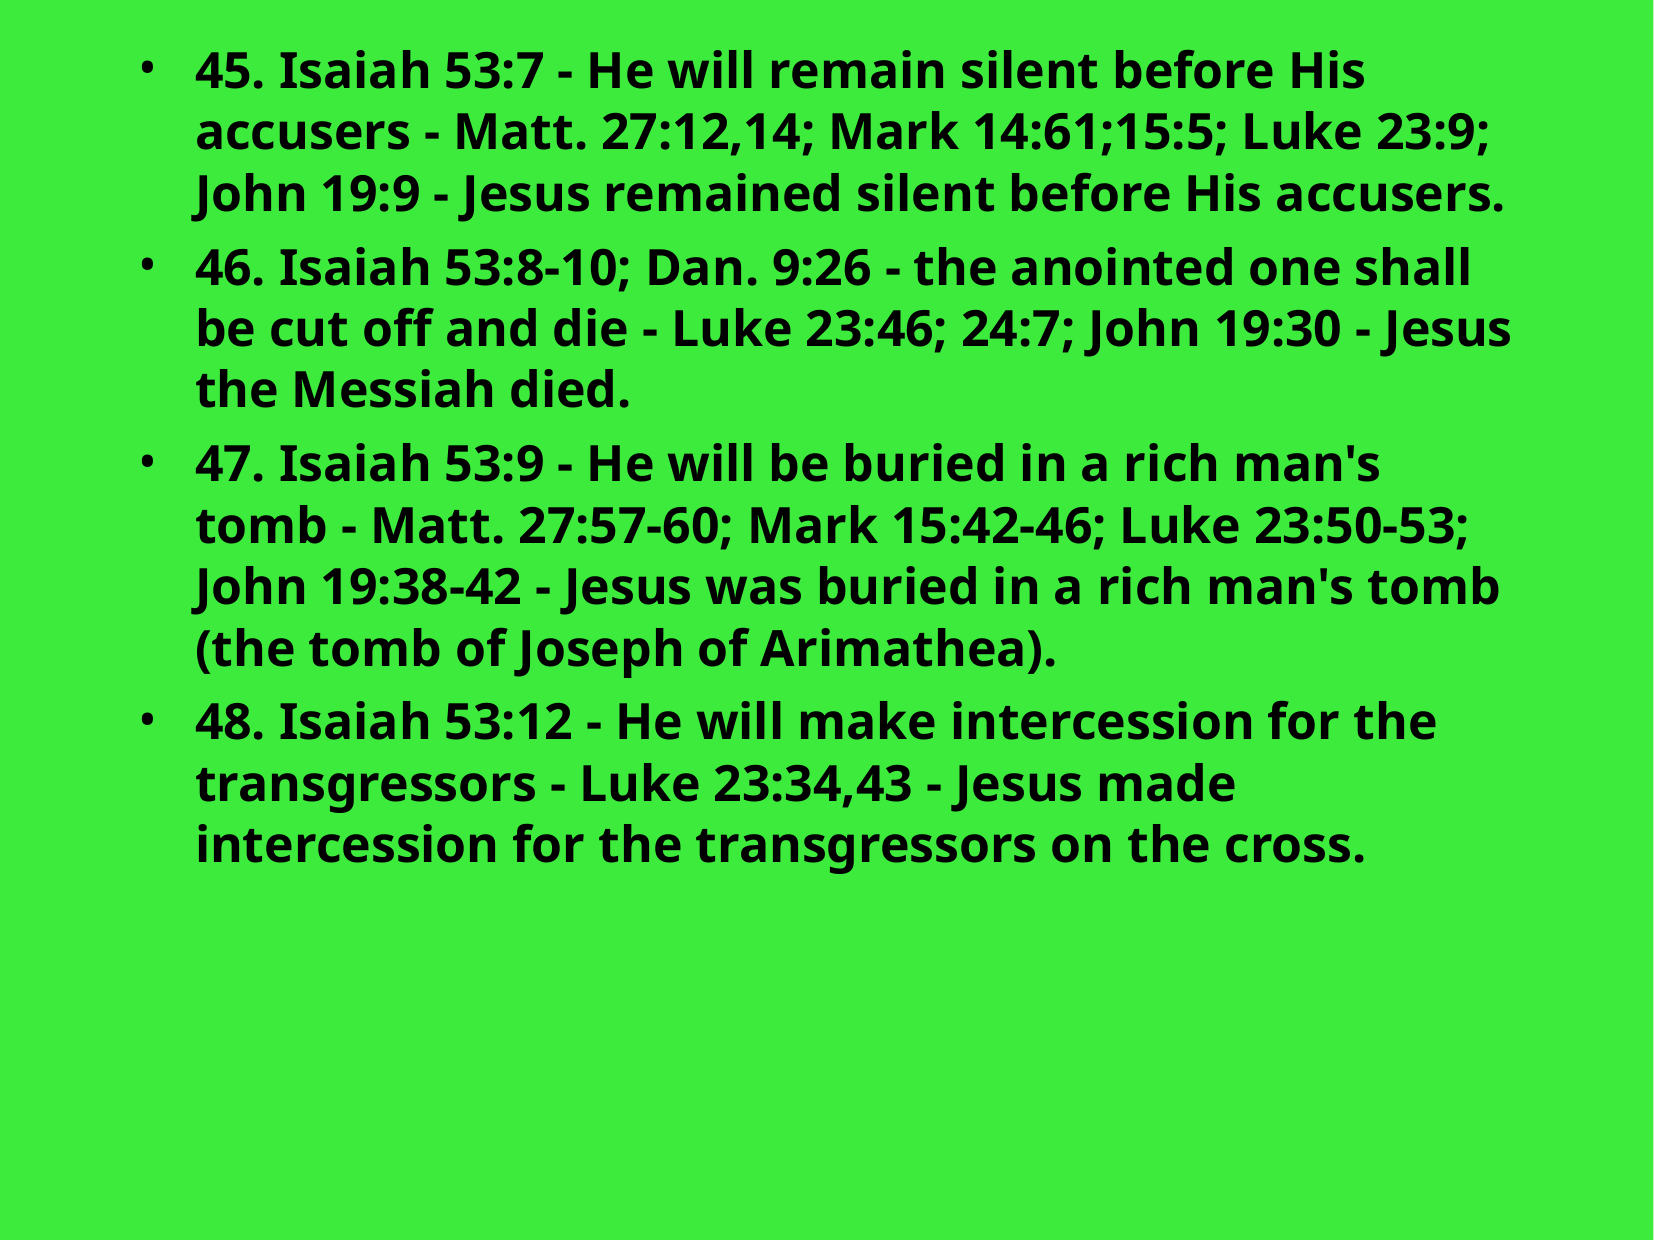

45. Isaiah 53:7 - He will remain silent before His accusers - Matt. 27:12,14; Mark 14:61;15:5; Luke 23:9; John 19:9 - Jesus remained silent before His accusers.
46. Isaiah 53:8-10; Dan. 9:26 - the anointed one shall be cut off and die - Luke 23:46; 24:7; John 19:30 - Jesus the Messiah died.
47. Isaiah 53:9 - He will be buried in a rich man's tomb - Matt. 27:57-60; Mark 15:42-46; Luke 23:50-53; John 19:38-42 - Jesus was buried in a rich man's tomb (the tomb of Joseph of Arimathea).
48. Isaiah 53:12 - He will make intercession for the transgressors - Luke 23:34,43 - Jesus made intercession for the transgressors on the cross.
#